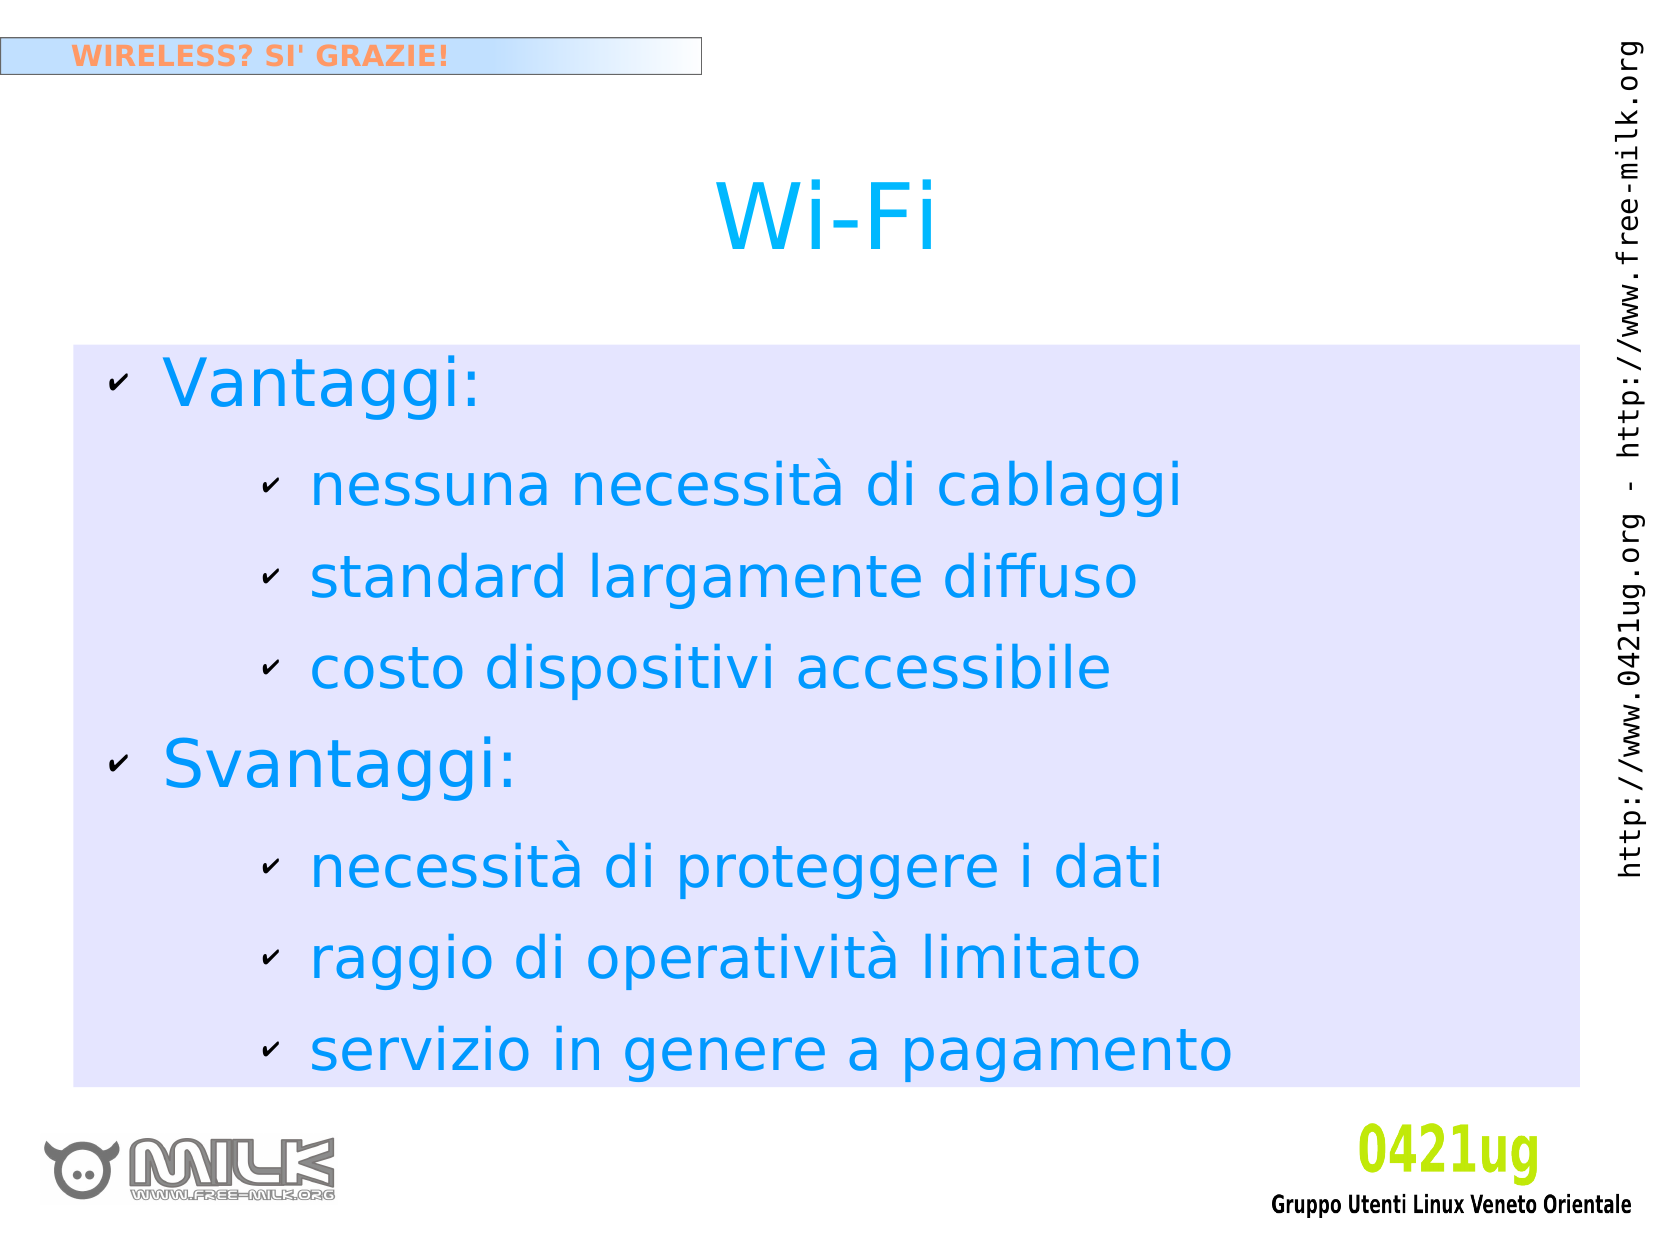

# Wi-Fi
Vantaggi:
nessuna necessità di cablaggi
standard largamente diffuso
costo dispositivi accessibile
Svantaggi:
necessità di proteggere i dati
raggio di operatività limitato
servizio in genere a pagamento